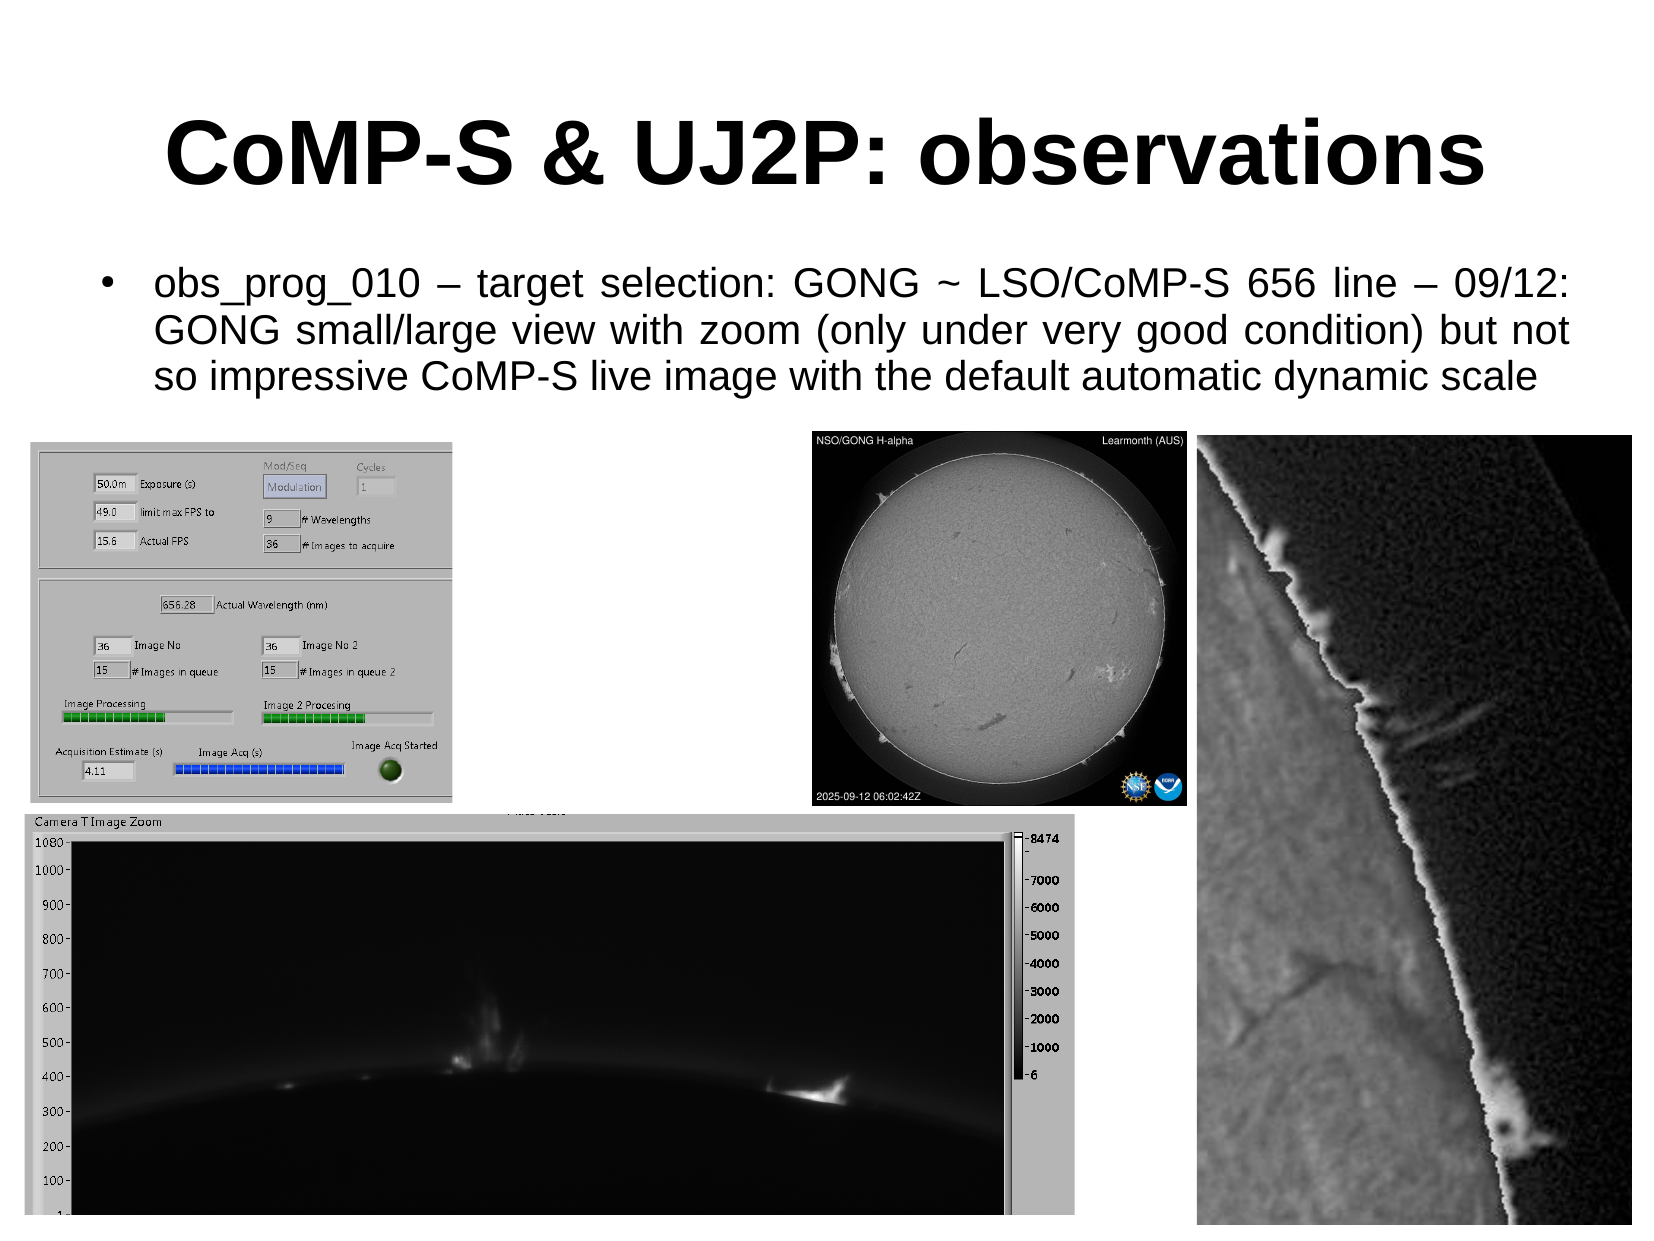

# CoMP-S & UJ2P: observations
obs_prog_010 – target selection: GONG ~ LSO/CoMP-S 656 line – 09/12: GONG small/large view with zoom (only under very good condition) but not so impressive CoMP-S live image with the default automatic dynamic scale
2025/09/23
LSO meeting
21